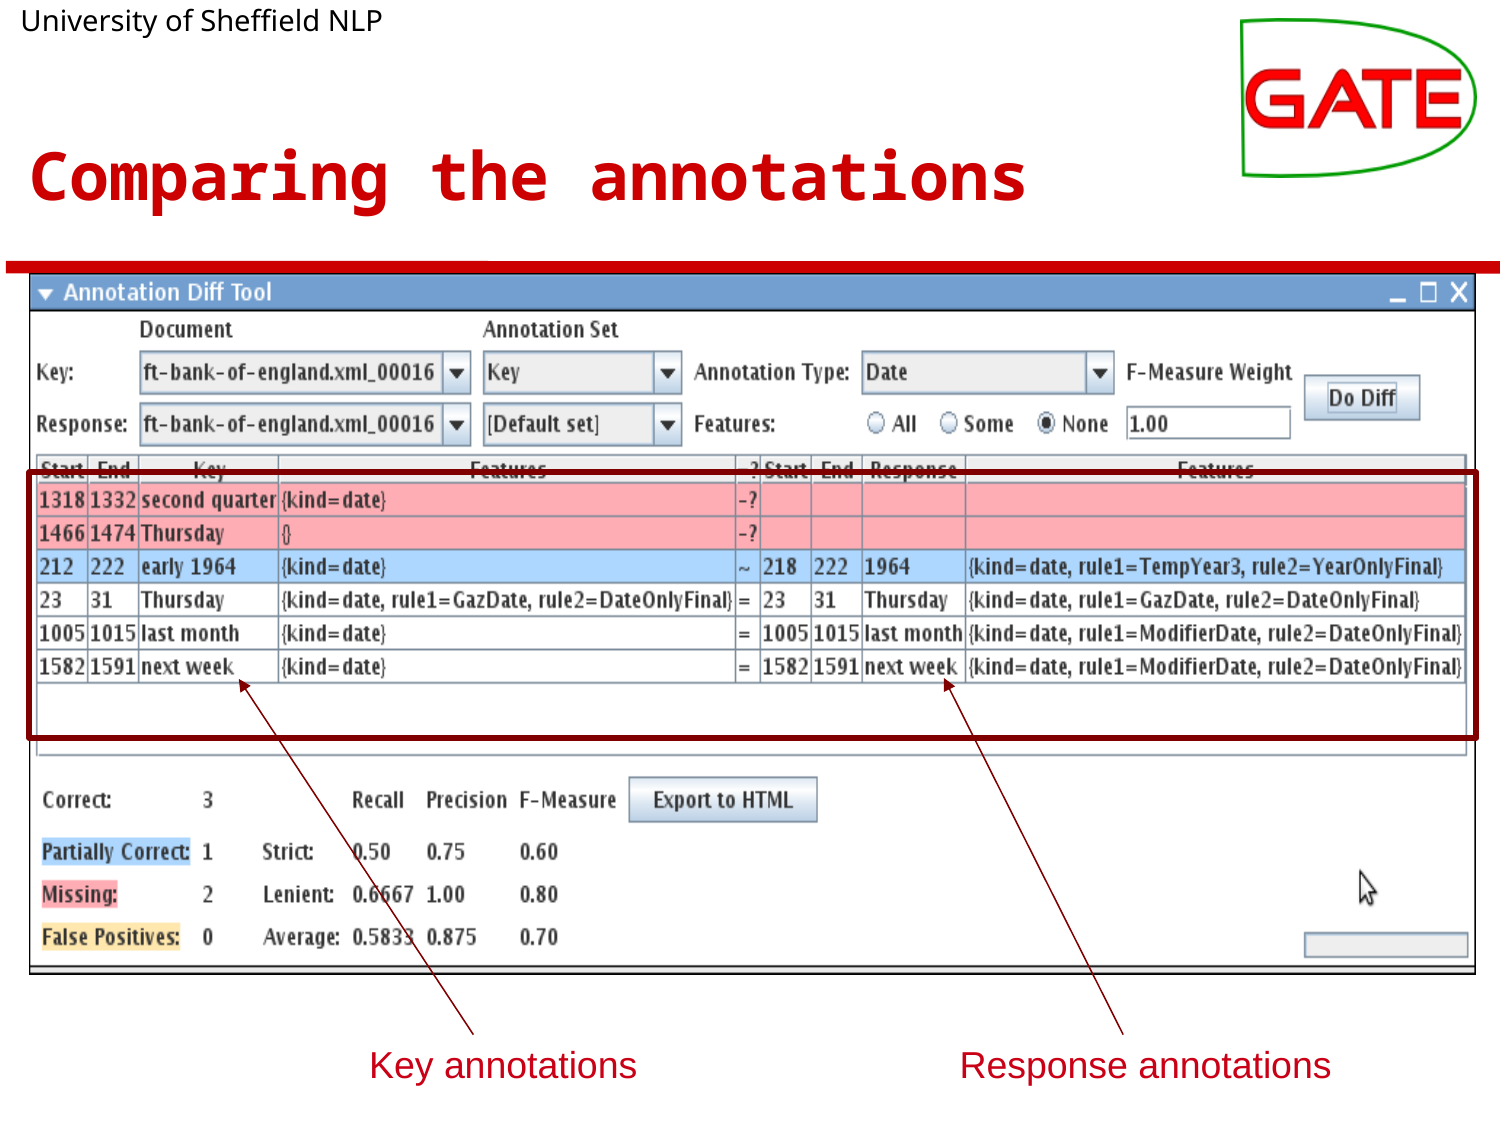

# Comparing the annotations
Key annotations
Response annotations